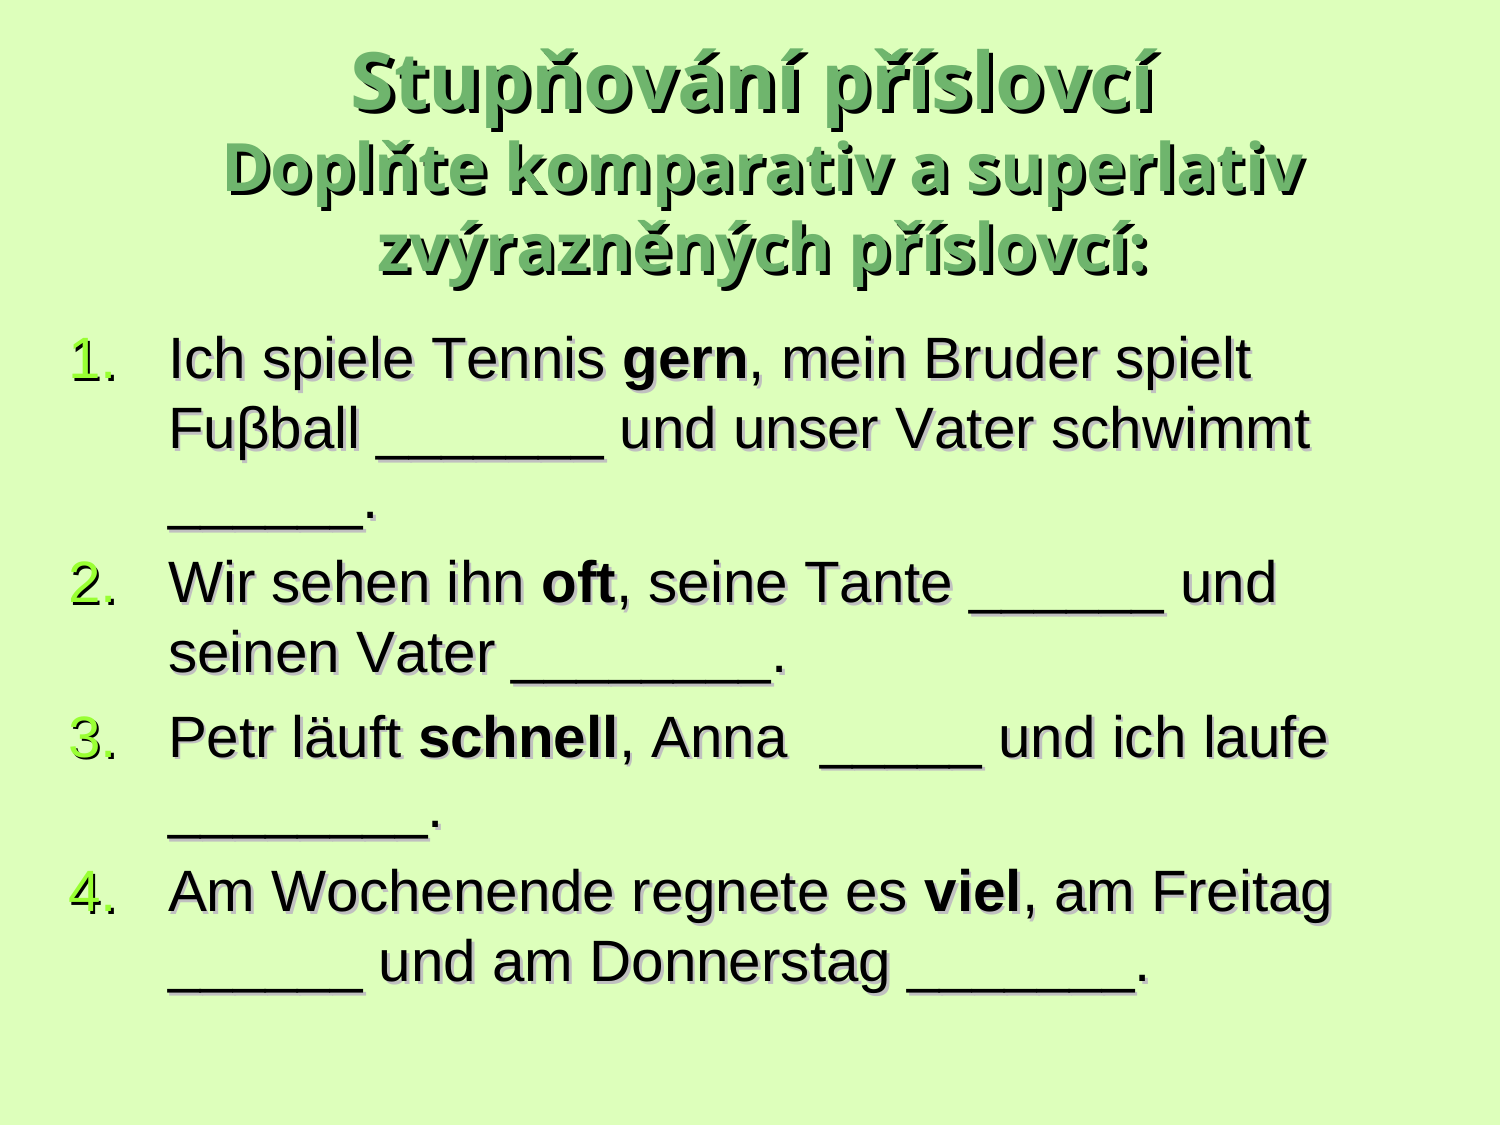

# Stupňování příslovcí Doplňte komparativ a superlativ zvýrazněných příslovcí:
Ich spiele Tennis gern, mein Bruder spielt Fuβball _______ und unser Vater schwimmt ______.
Wir sehen ihn oft, seine Tante ______ und seinen Vater ________.
Petr läuft schnell, Anna _____ und ich laufe ________.
Am Wochenende regnete es viel, am Freitag ______ und am Donnerstag _______.